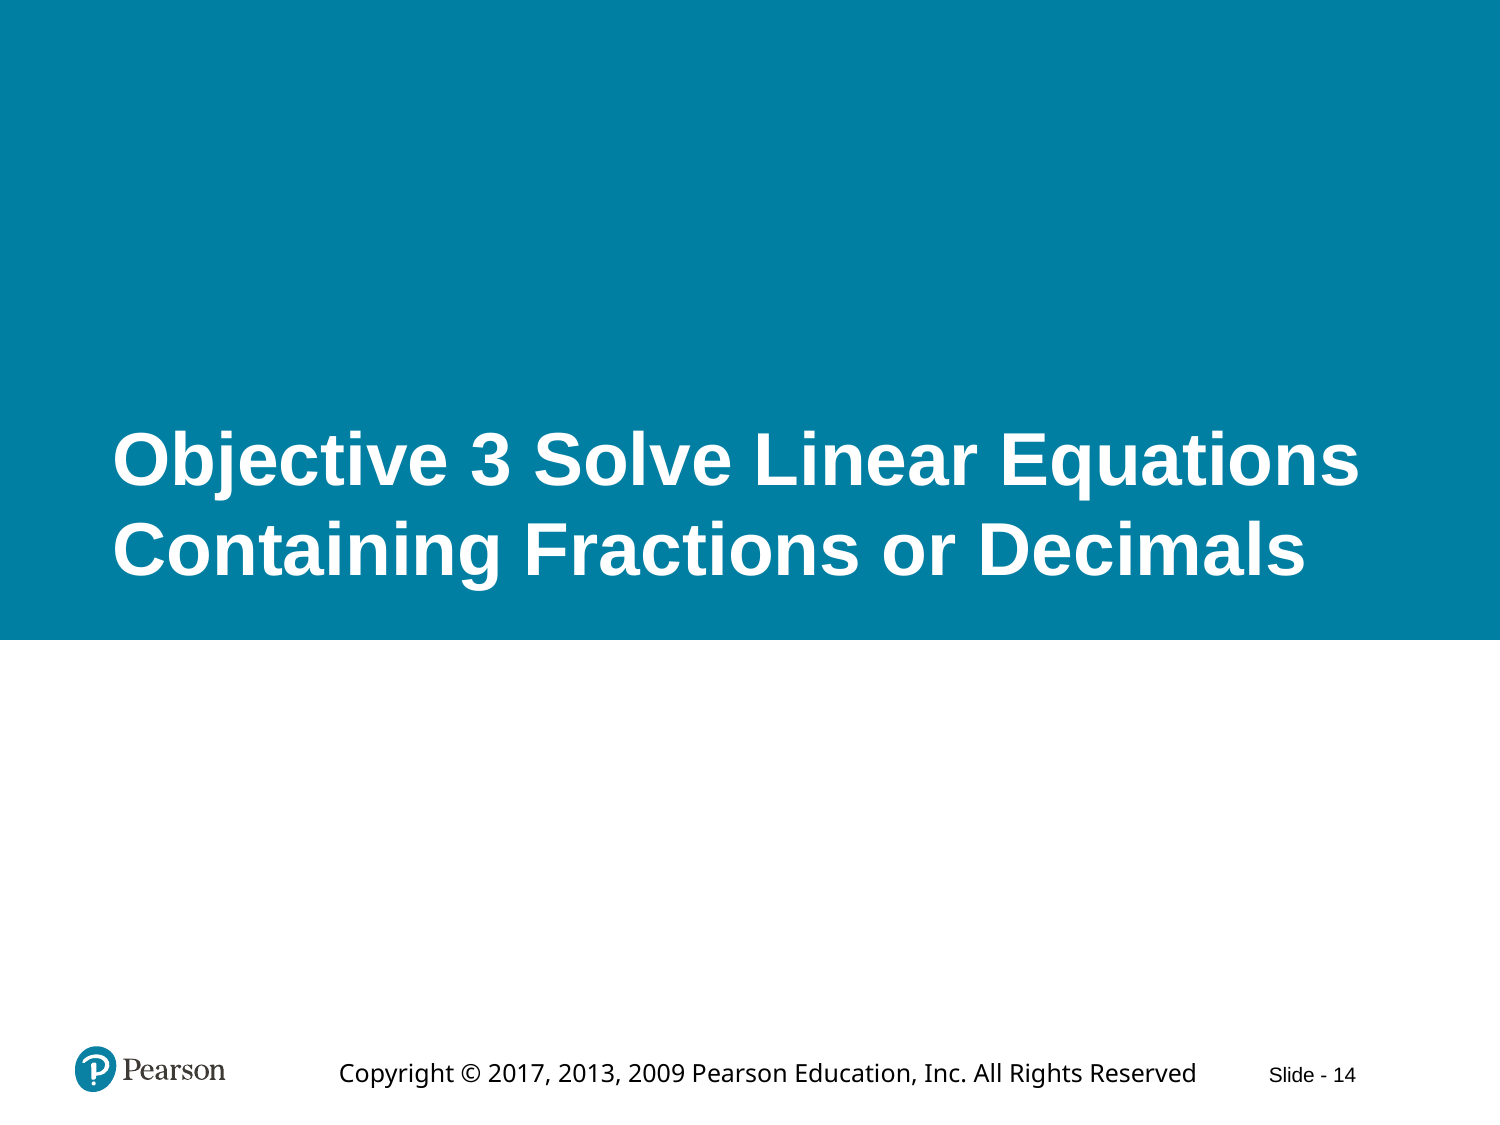

# Objective 3 Solve Linear Equations Containing Fractions or Decimals